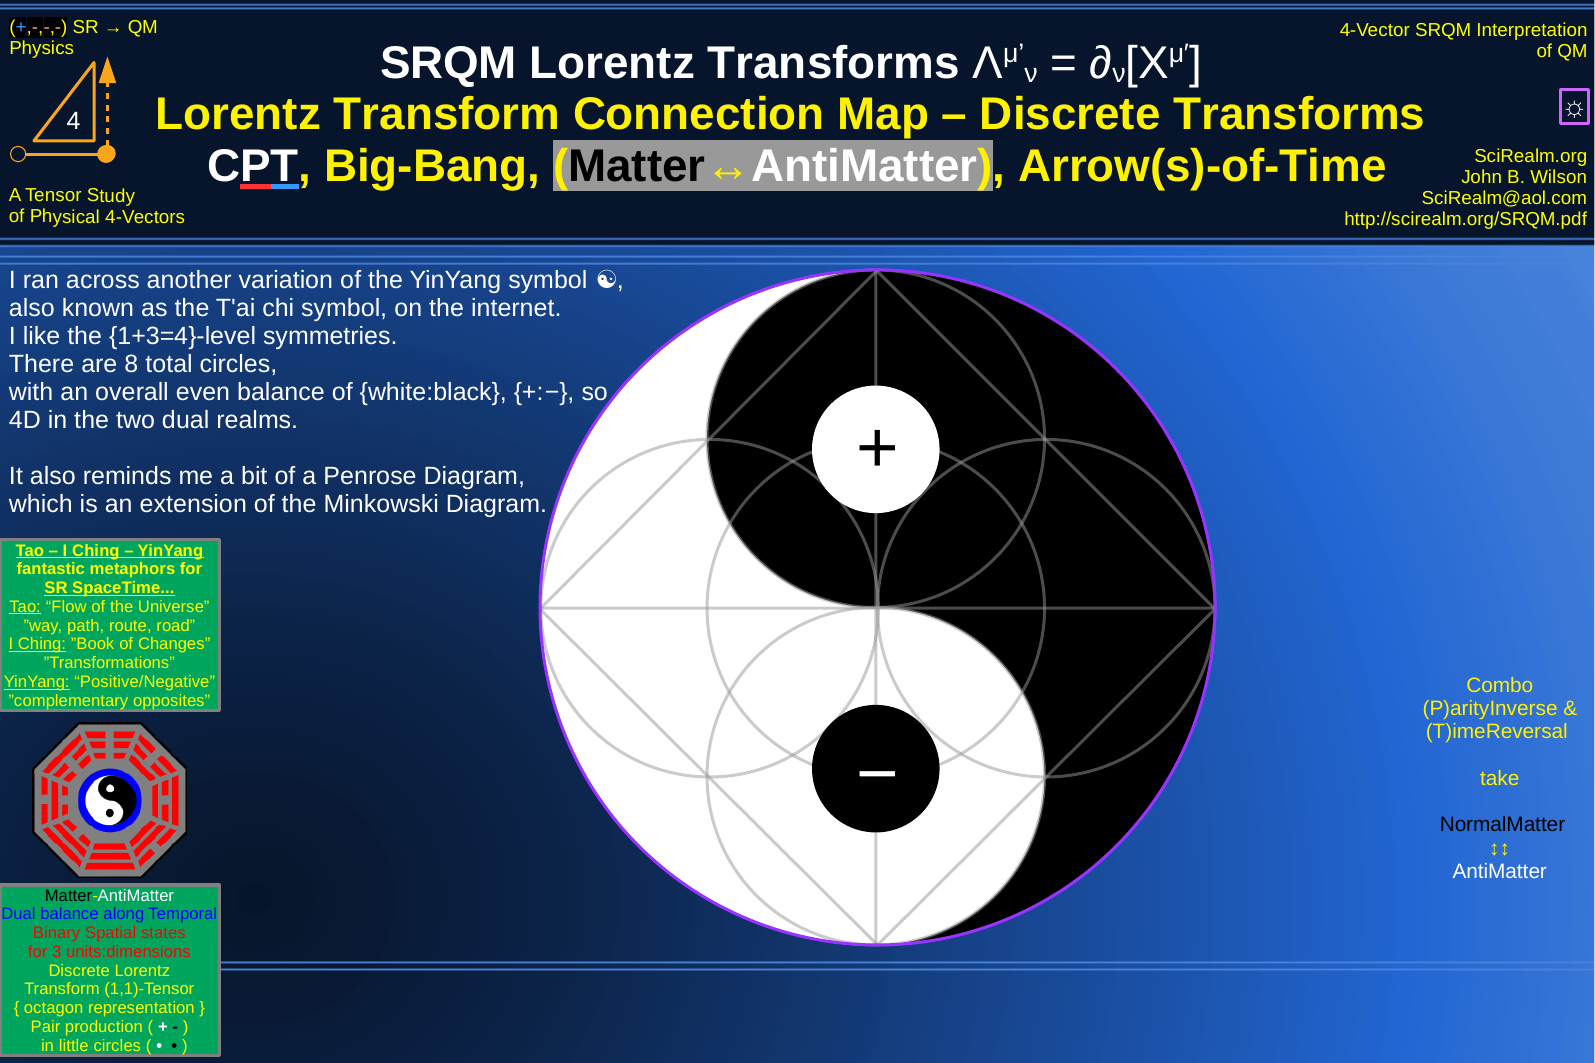

(+,-,-,-) SR → QM
Physics
A Tensor Study
of Physical 4-Vectors
4-Vector SRQM Interpretation
of QM
SciRealm.org
John B. Wilson
SciRealm@aol.com
http://scirealm.org/SRQM.pdf
# SRQM Lorentz Transforms Λμ’ν = ∂ν[Xμ′] Lorentz Transform Connection Map – Discrete Transforms CPT, Big-Bang, (Matter↔AntiMatter), Arrow(s)-of-Time
4
☼
I ran across another variation of the YinYang symbol ☯, also known as the T'ai chi symbol, on the internet.
I like the {1+3=4}-level symmetries.
There are 8 total circles,
with an overall even balance of {white:black}, {+:−}, so 4D in the two dual realms.
It also reminds me a bit of a Penrose Diagram,
which is an extension of the Minkowski Diagram.
+
−
Tao – I Ching – YinYang
fantastic metaphors for
SR SpaceTime...
Tao: “Flow of the Universe”
”way, path, route, road”
I Ching: ”Book of Changes”
”Transformations”
YinYang: “Positive/Negative”
”complementary opposites”
Combo (P)arityInverse & (T)imeReversal
take
 NormalMatter
↕↕
AntiMatter
Matter-AntiMatter
Dual balance along Temporal
Binary Spatial states
for 3 units:dimensions
Discrete Lorentz
Transform (1,1)-Tensor
{ octagon representation }
Pair production ( + - )
 in little circles ( • • )